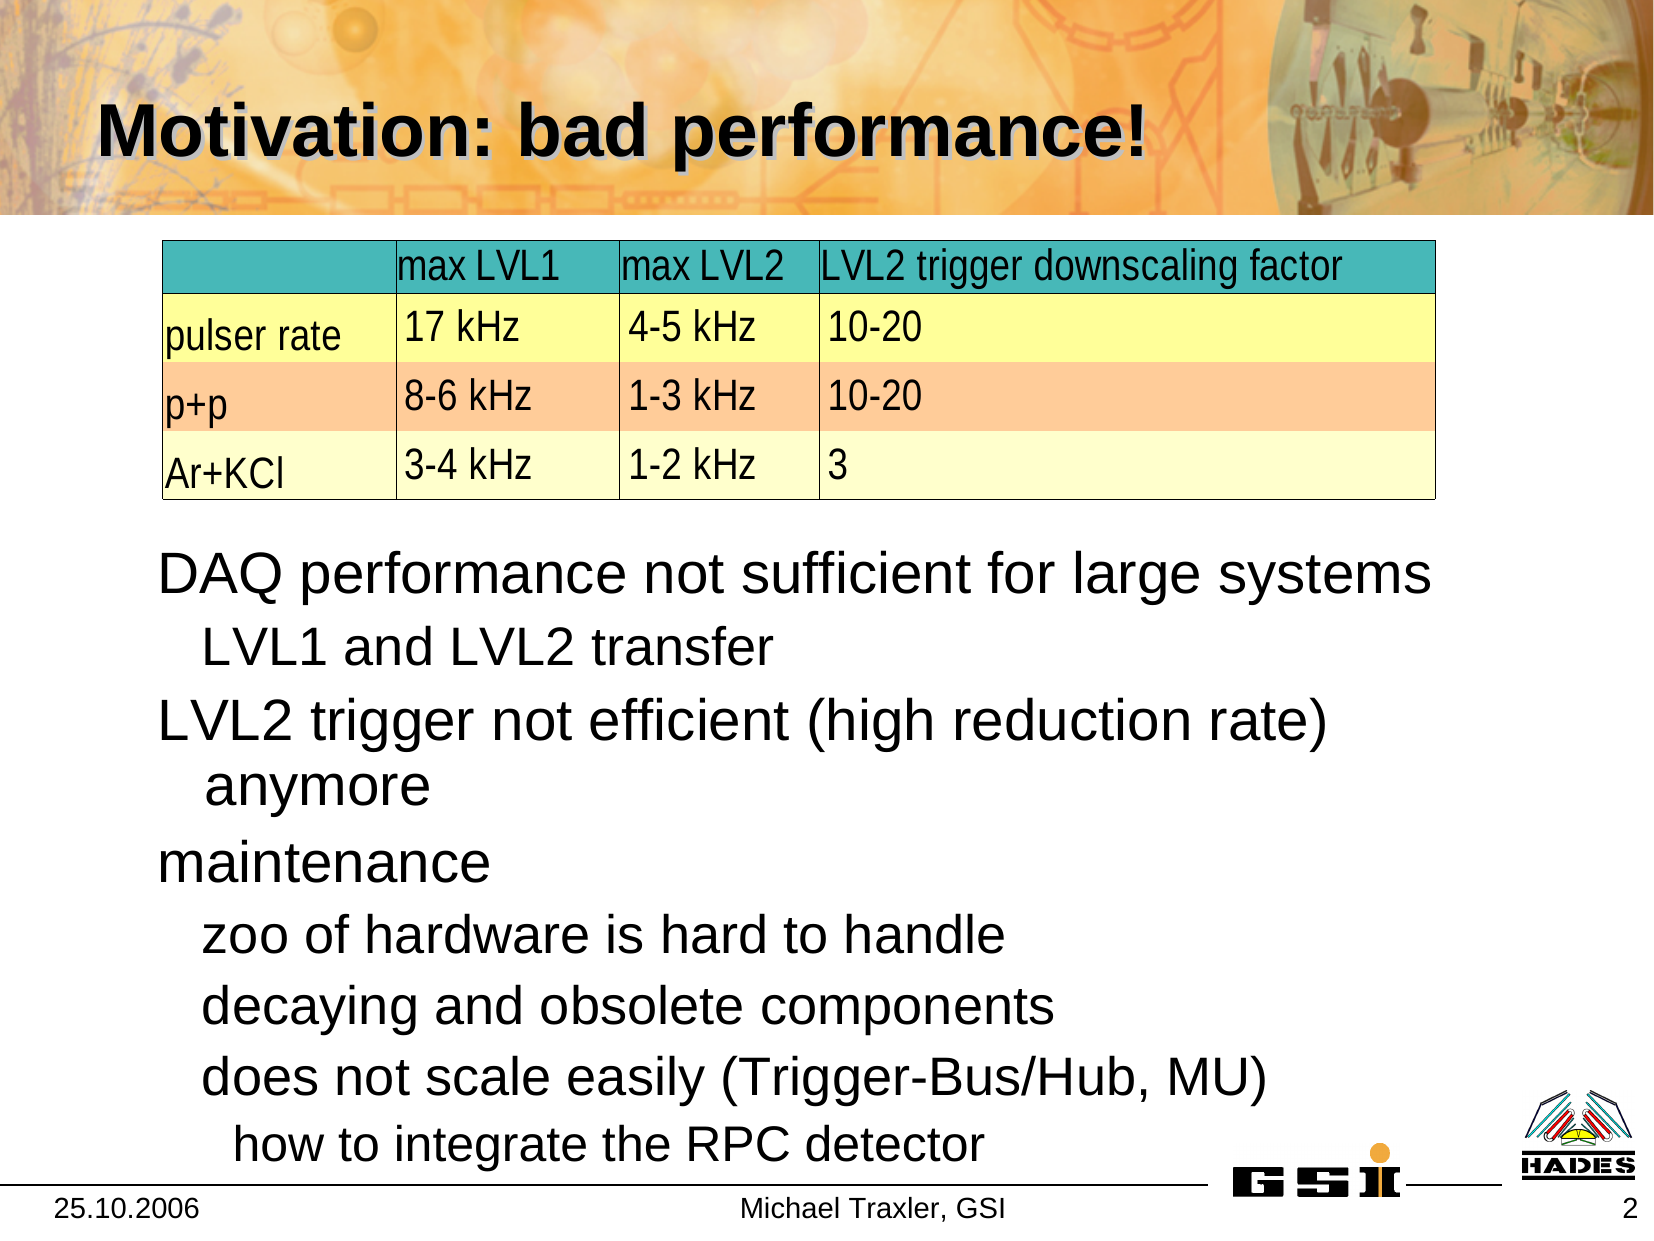

# Motivation: bad performance!
DAQ performance not sufficient for large systems
LVL1 and LVL2 transfer
LVL2 trigger not efficient (high reduction rate) anymore
maintenance
zoo of hardware is hard to handle
decaying and obsolete components
does not scale easily (Trigger-Bus/Hub, MU)
how to integrate the RPC detector
25.10.2006
Michael Traxler, GSI
2